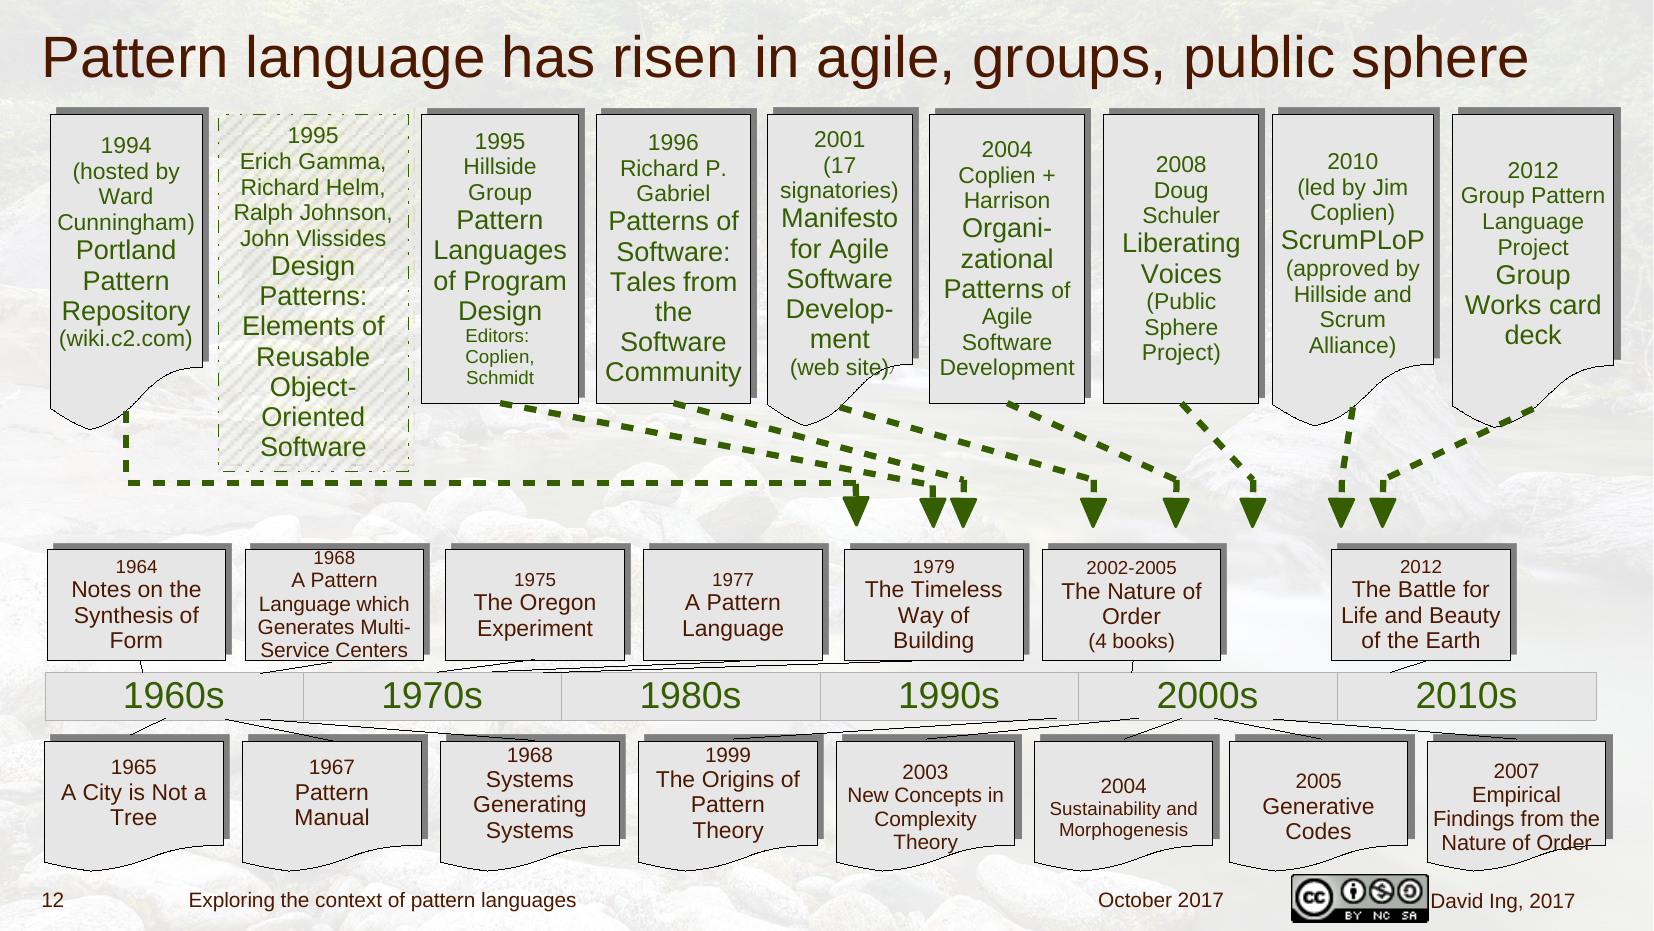

# Pattern language has risen in agile, groups, public sphere
1994
(hosted by Ward Cunningham)
Portland Pattern Repository
(wiki.c2.com)
1995
Erich Gamma, Richard Helm, Ralph Johnson, John Vlissides
Design Patterns: Elements of Reusable Object-Oriented Software
1995
Hillside Group
Pattern Languages of Program Design
Editors:
Coplien, Schmidt
1996
Richard P. Gabriel
Patterns of Software: Tales from the Software Community
2001
(17 signatories)
Manifesto for Agile Software Develop-ment
(web site)
2004
Coplien + Harrison
Organi-zational Patterns of Agile Software Development
2008
Doug Schuler
Liberating Voices
(Public Sphere Project)
2010
(led by Jim Coplien)
ScrumPLoP
(approved by Hillside and Scrum Alliance)
2012
Group Pattern Language Project
Group Works card deck
1964
Notes on the Synthesis of Form
1968
A Pattern Language which Generates Multi-Service Centers
1975
The Oregon Experiment
1977
A Pattern Language
1979
The Timeless Way of Building
2002-2005
The Nature of Order
(4 books)
2012
The Battle for Life and Beauty of the Earth
| 1960s | 1970s | 1980s | 1990s | 2000s | 2010s |
| --- | --- | --- | --- | --- | --- |
1965
A City is Not a Tree
1967
Pattern Manual
1968
Systems Generating Systems
1999
The Origins of Pattern Theory
2003
New Concepts in Complexity Theory
2004
Sustainability and Morphogenesis
2005
Generative Codes
2007
Empirical Findings from the Nature of Order
Exploring the context of pattern languages
October 2017
12